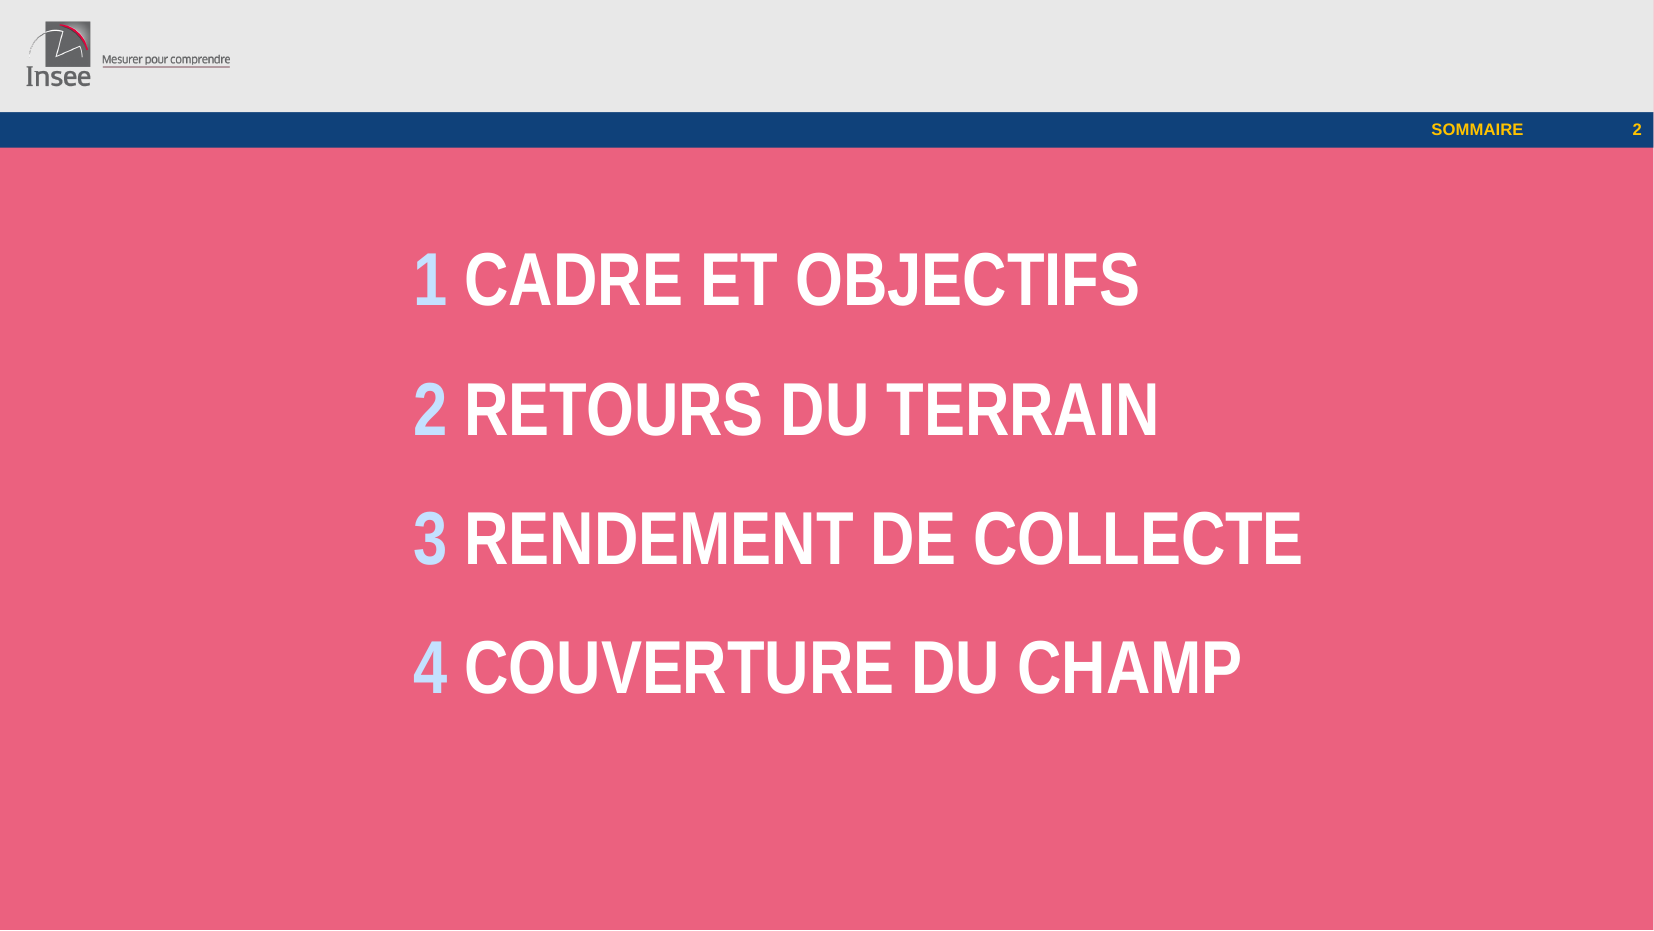

Sommaire
2
# Cadre et objectifs
Retours du terrain
Rendement de collecte
Couverture du champ